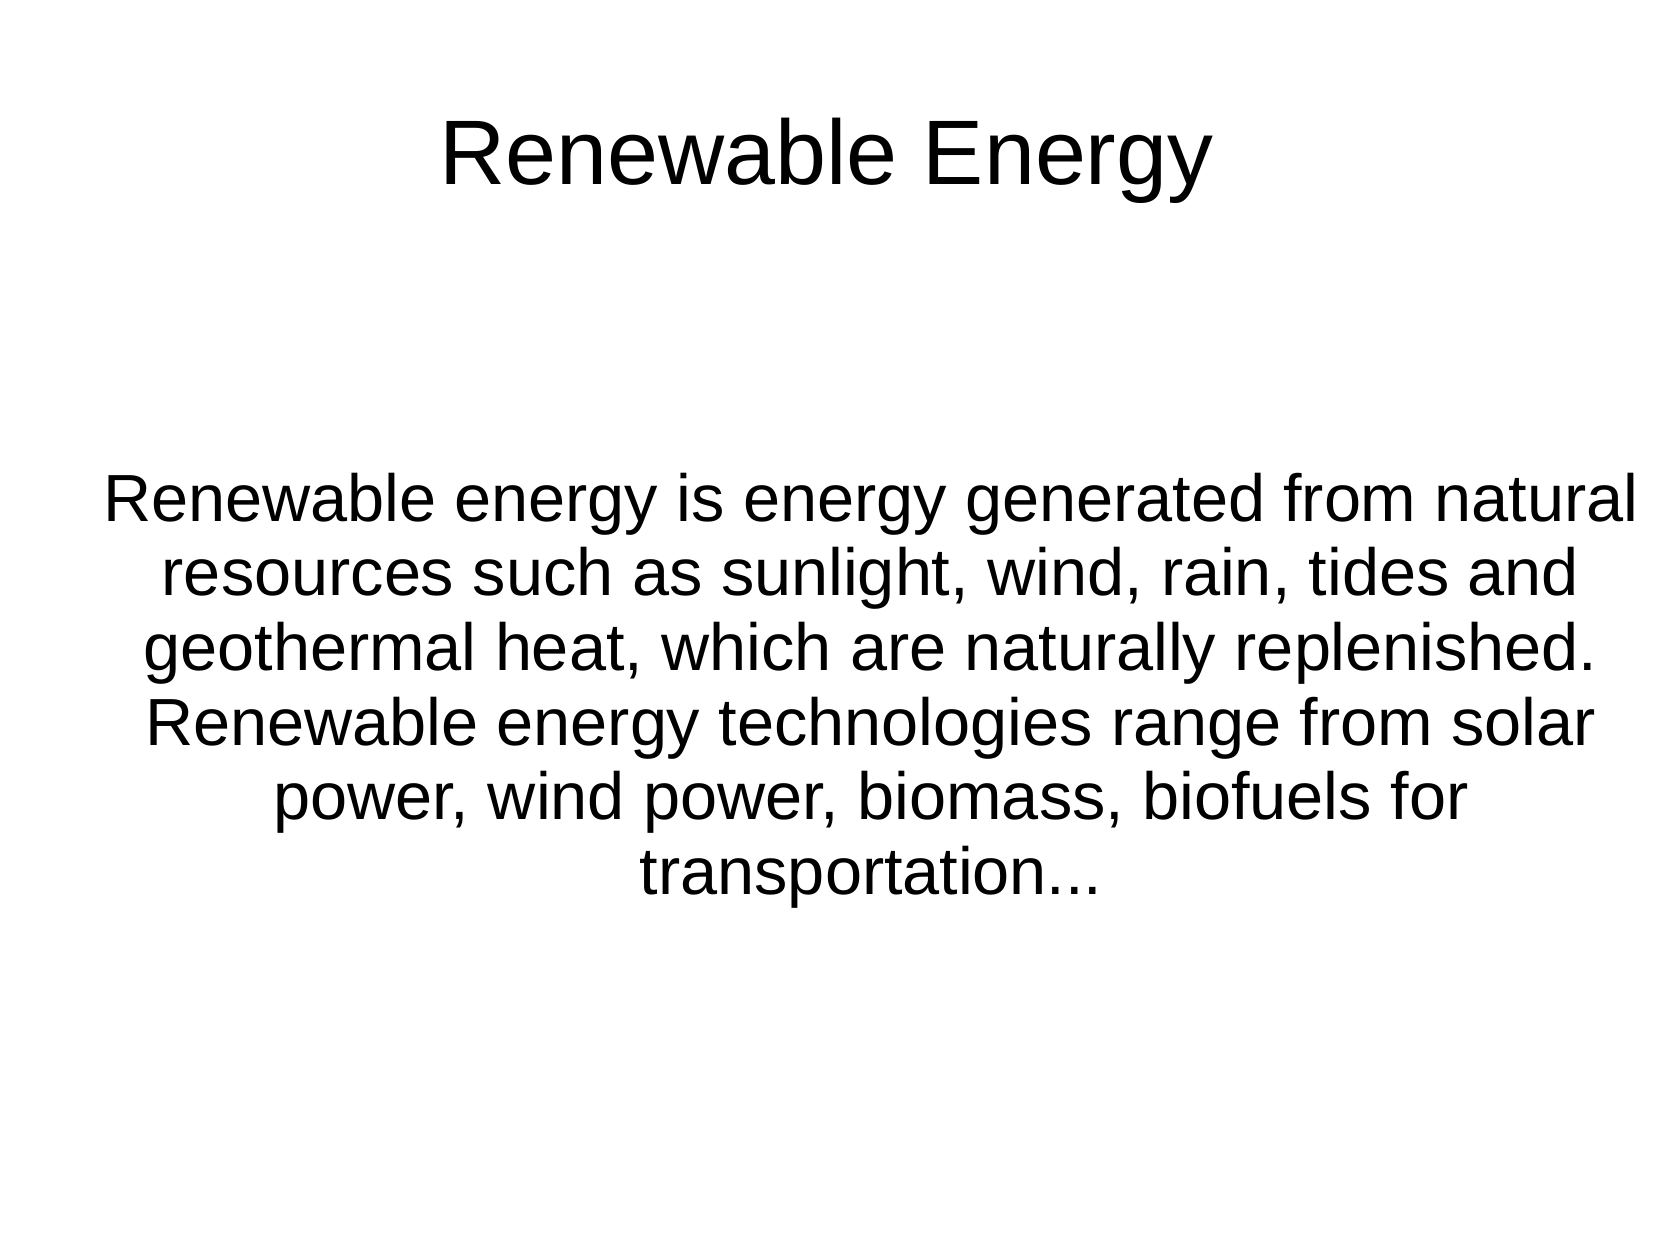

# Renewable Energy
Renewable energy is energy generated from natural resources such as sunlight, wind, rain, tides and geothermal heat, which are naturally replenished. Renewable energy technologies range from solar power, wind power, biomass, biofuels for transportation...